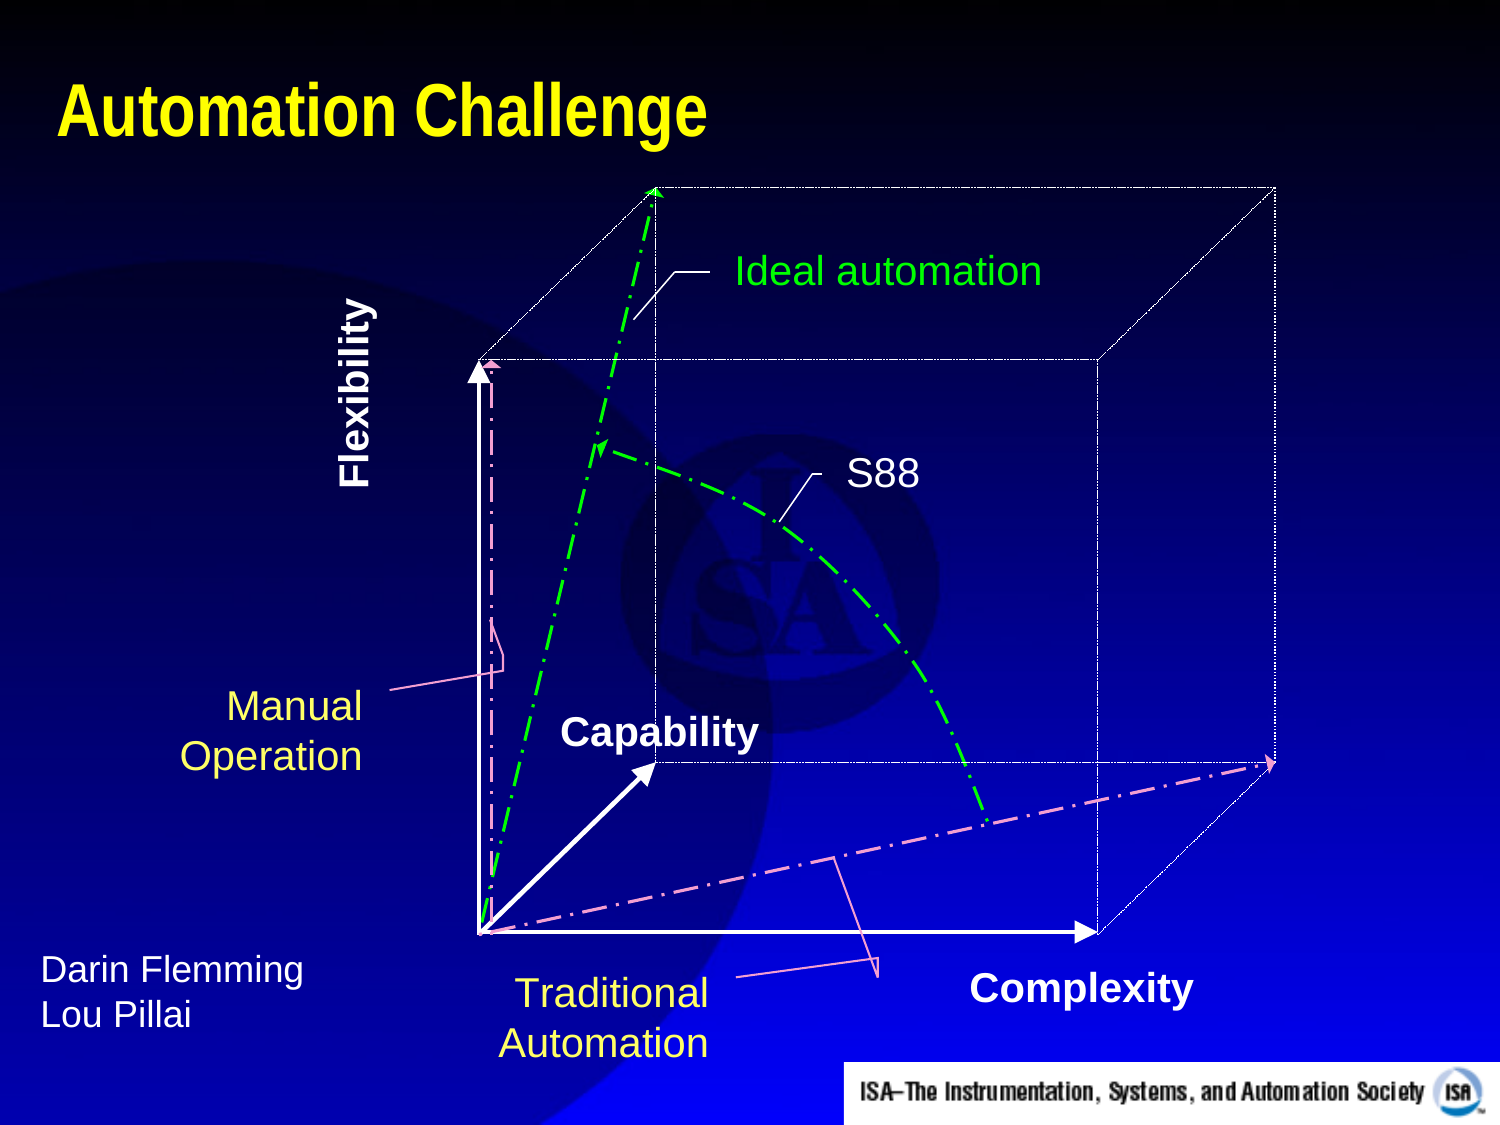

# Automation Challenge
Flexibility
Capability
Complexity
Ideal automation
Manual Operation
S88
Traditional Automation
Darin Flemming
Lou Pillai